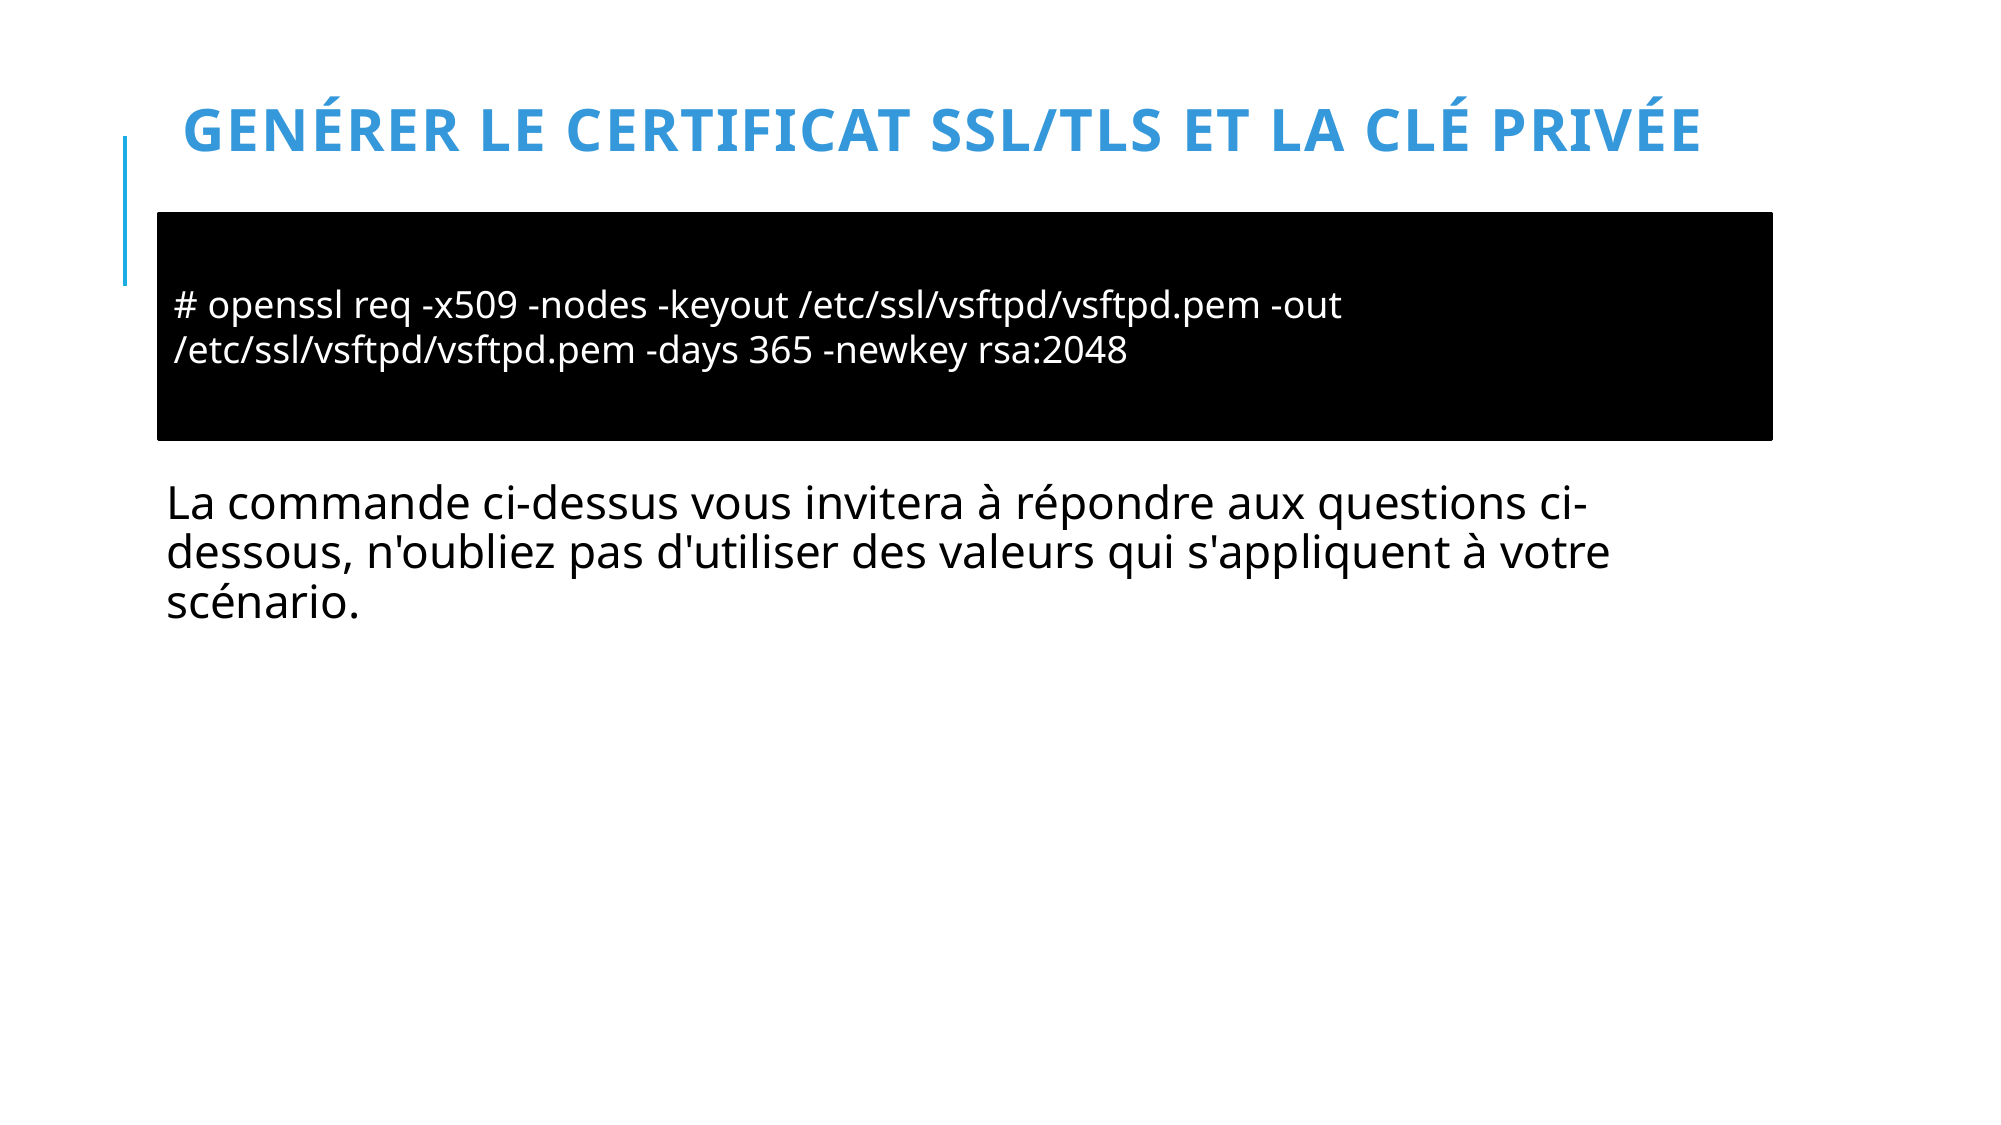

# Genérer le certificat SSL/TLS et la clé privée
# openssl req -x509 -nodes -keyout /etc/ssl/vsftpd/vsftpd.pem -out /etc/ssl/vsftpd/vsftpd.pem -days 365 -newkey rsa:2048
La commande ci-dessus vous invitera à répondre aux questions ci-dessous, n'oubliez pas d'utiliser des valeurs qui s'appliquent à votre scénario.